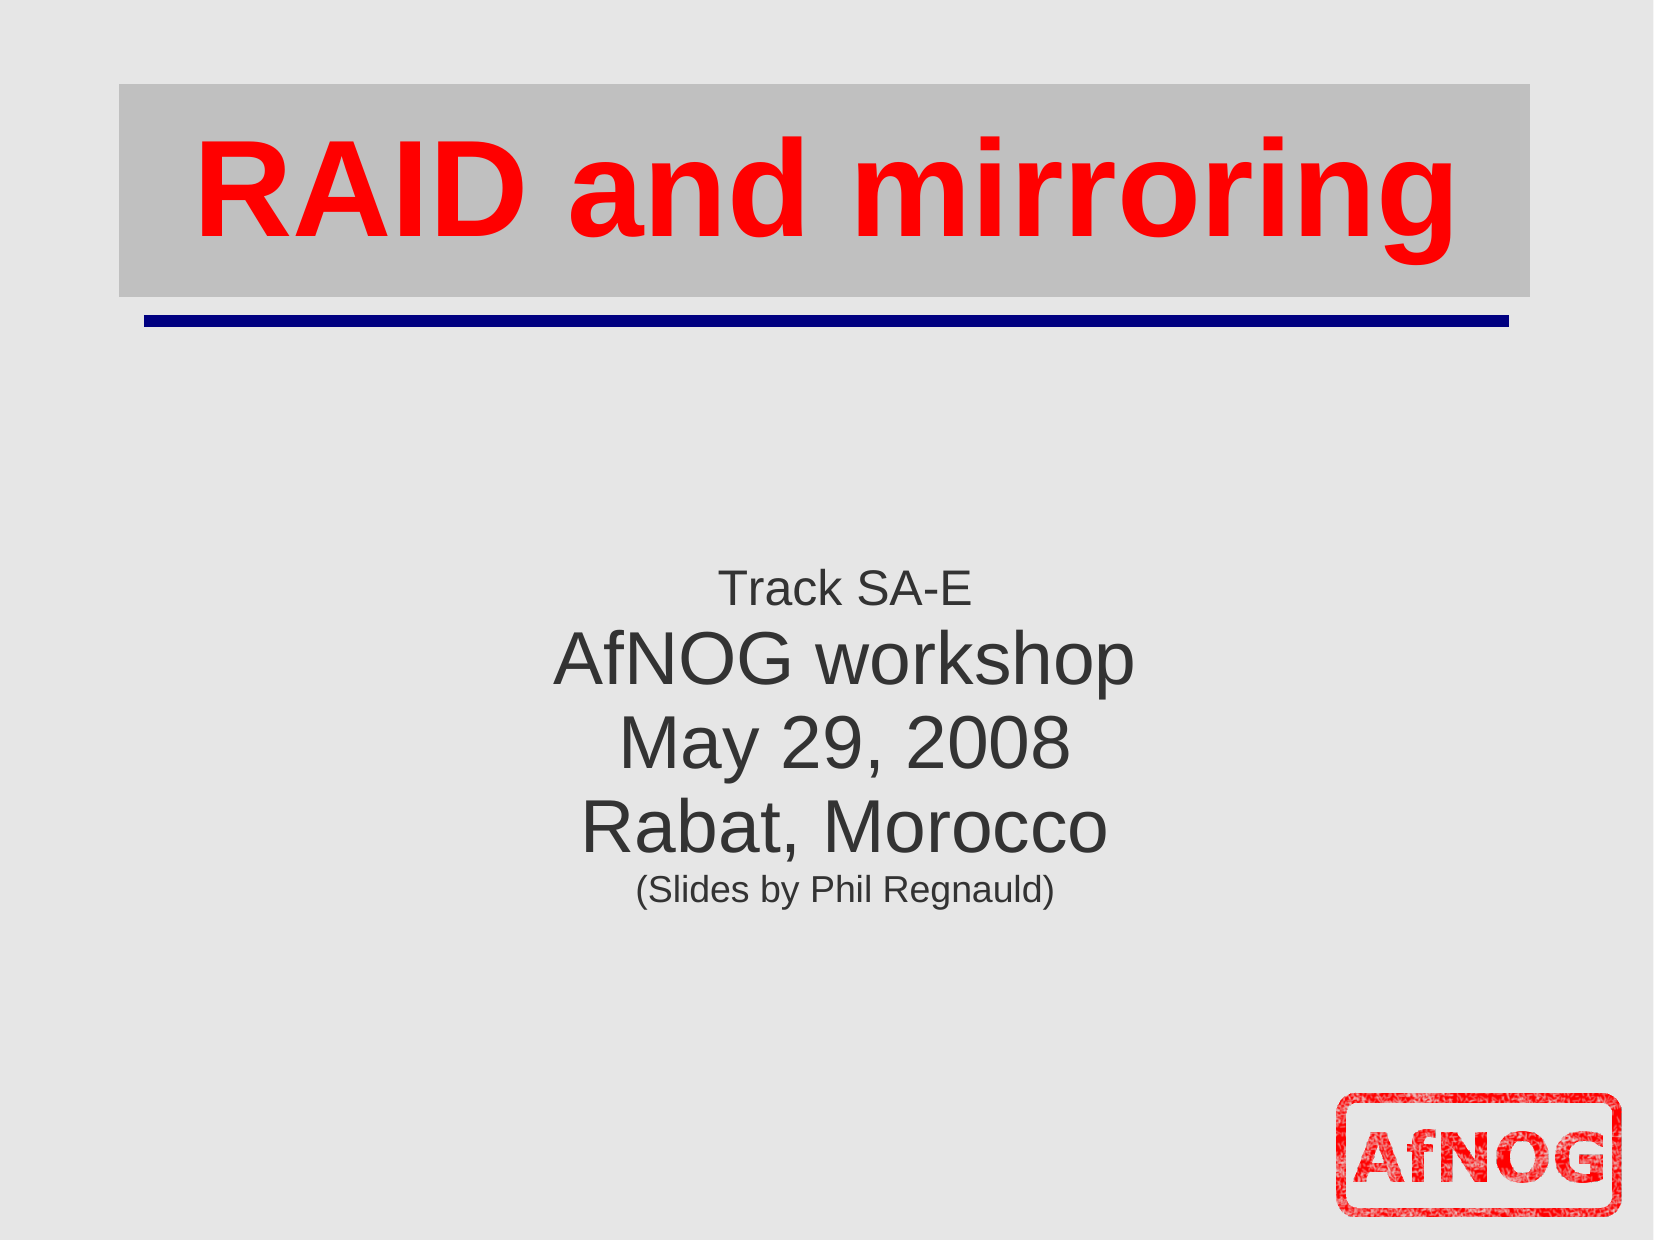

# RAID and mirroring
Track SA-E
AfNOG workshop
May 29, 2008
Rabat, Morocco
(Slides by Phil Regnauld)